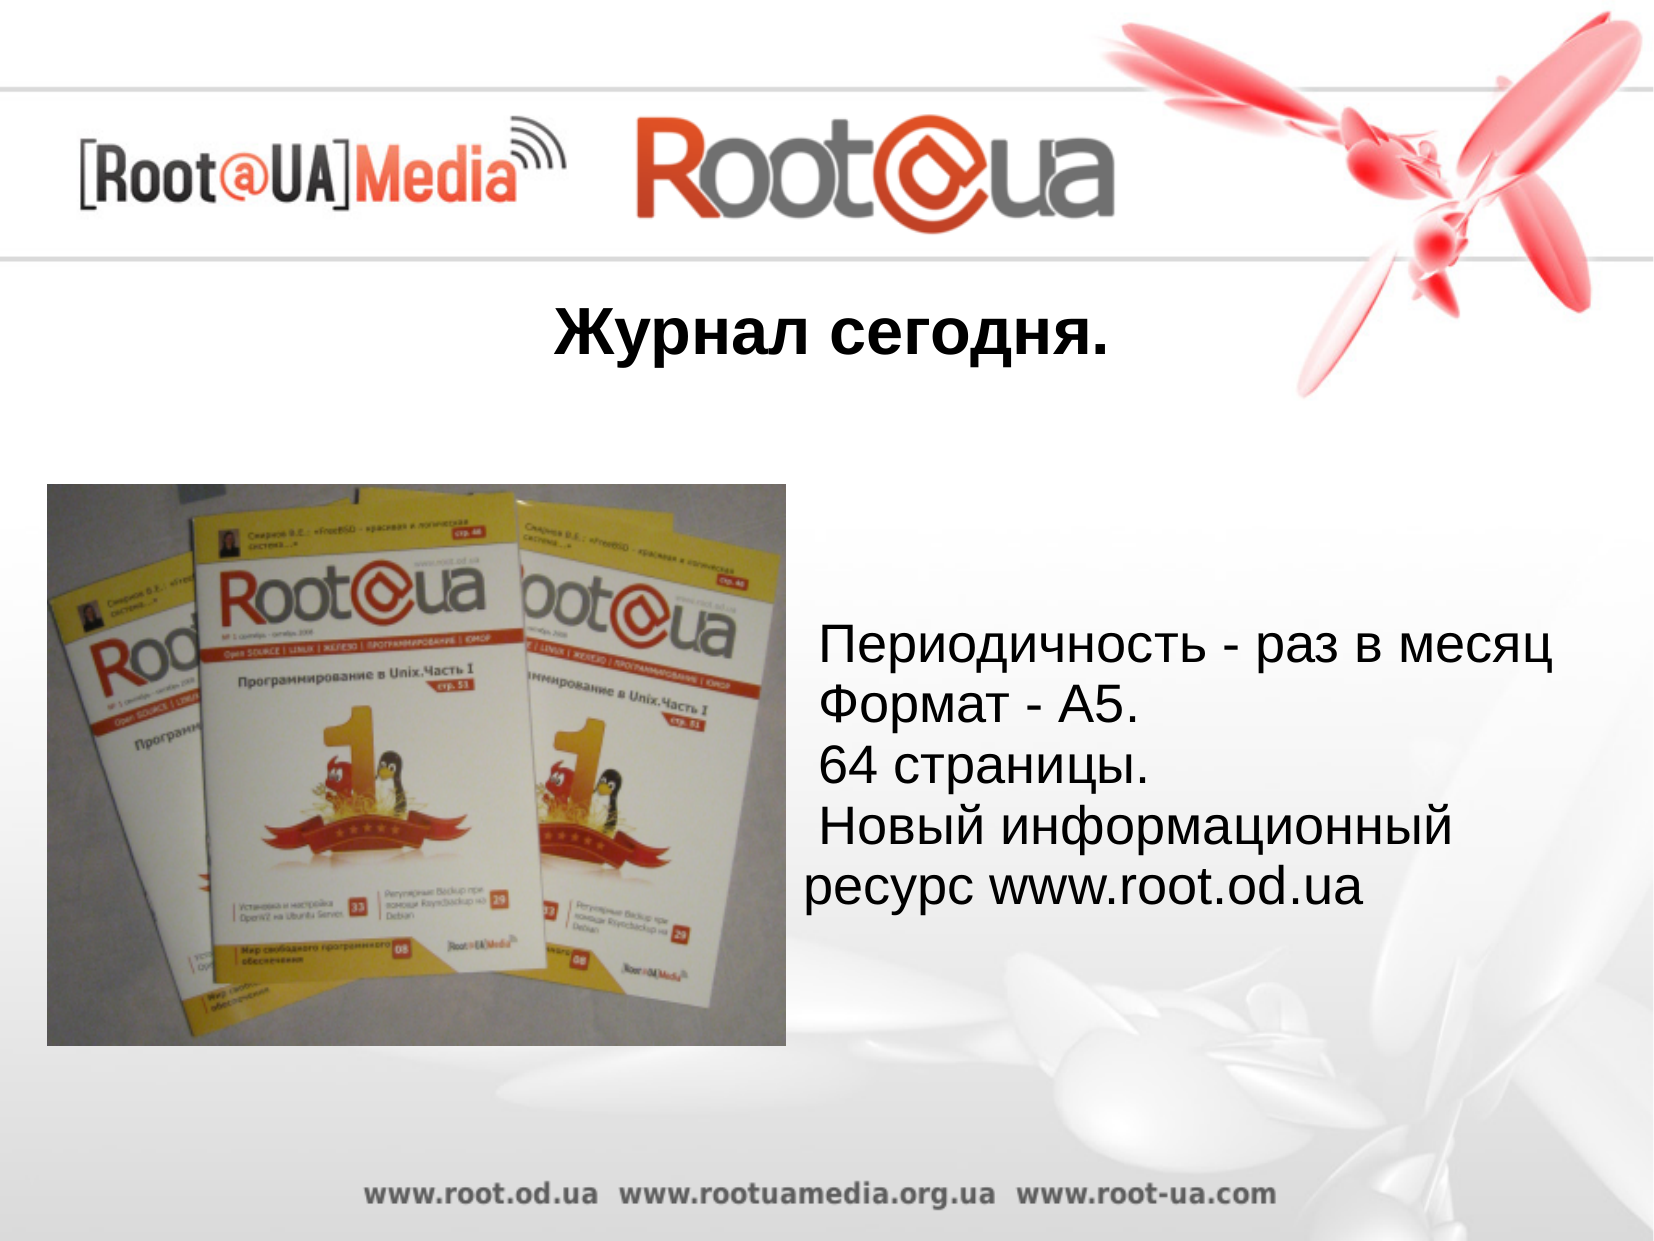

# Журнал сегодня.
 Периодичность - раз в месяц
 Формат - А5.
 64 страницы.
 Новый информационный ресурс www.root.od.ua